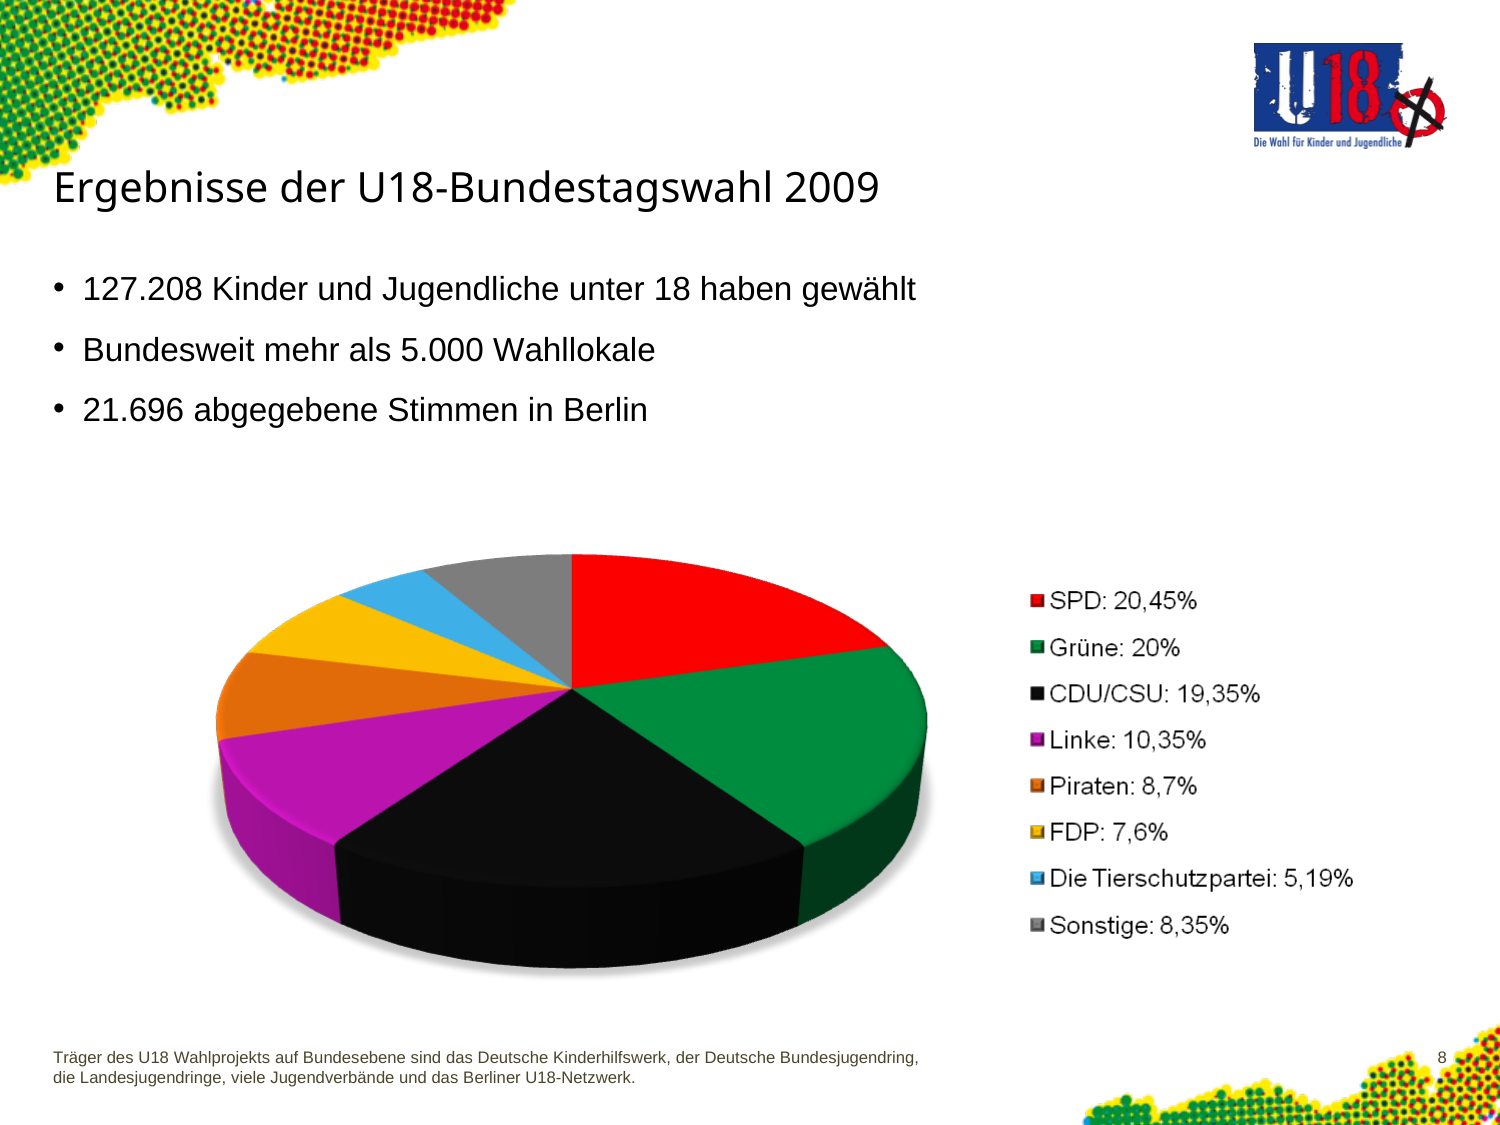

# Ergebnisse der U18-Bundestagswahl 2009
127.208 Kinder und Jugendliche unter 18 haben gewählt
Bundesweit mehr als 5.000 Wahllokale
21.696 abgegebene Stimmen in Berlin
Träger des U18 Wahlprojekts auf Bundesebene sind das Deutsche Kinderhilfswerk, der Deutsche Bundesjugendring,
die Landesjugendringe, viele Jugendverbände und das Berliner U18-Netzwerk.